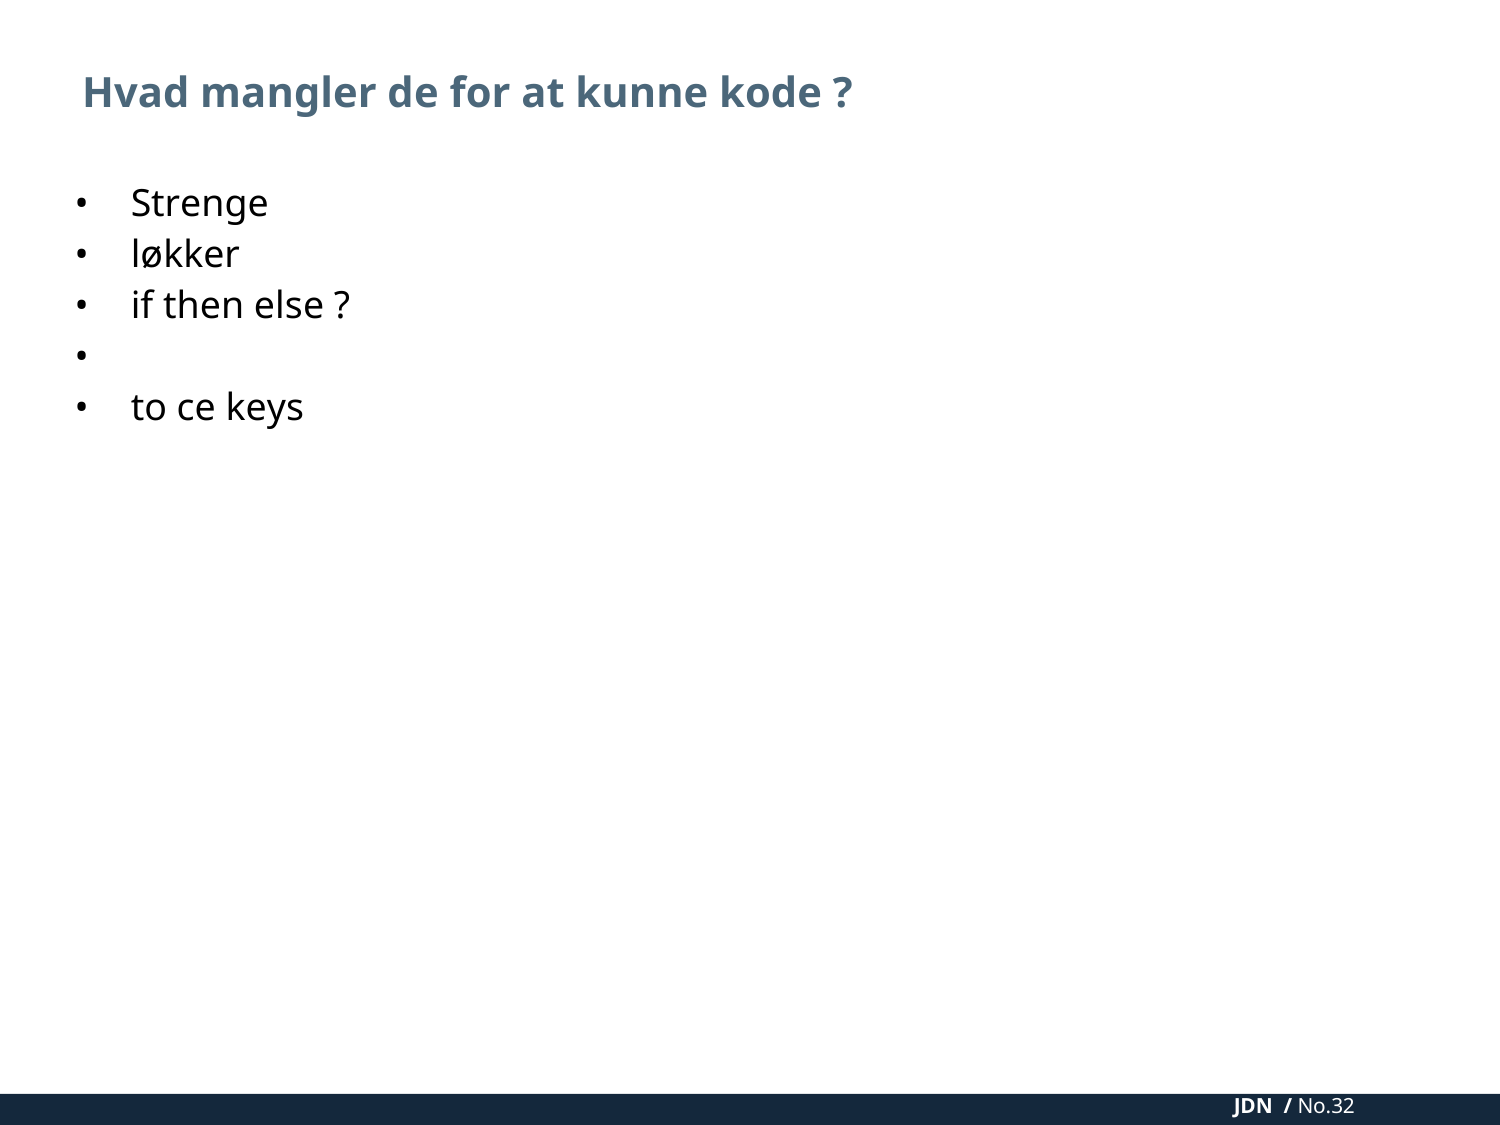

# Hvad mangler de for at kunne kode ?
Strenge
løkker
if then else ?
to ce keys